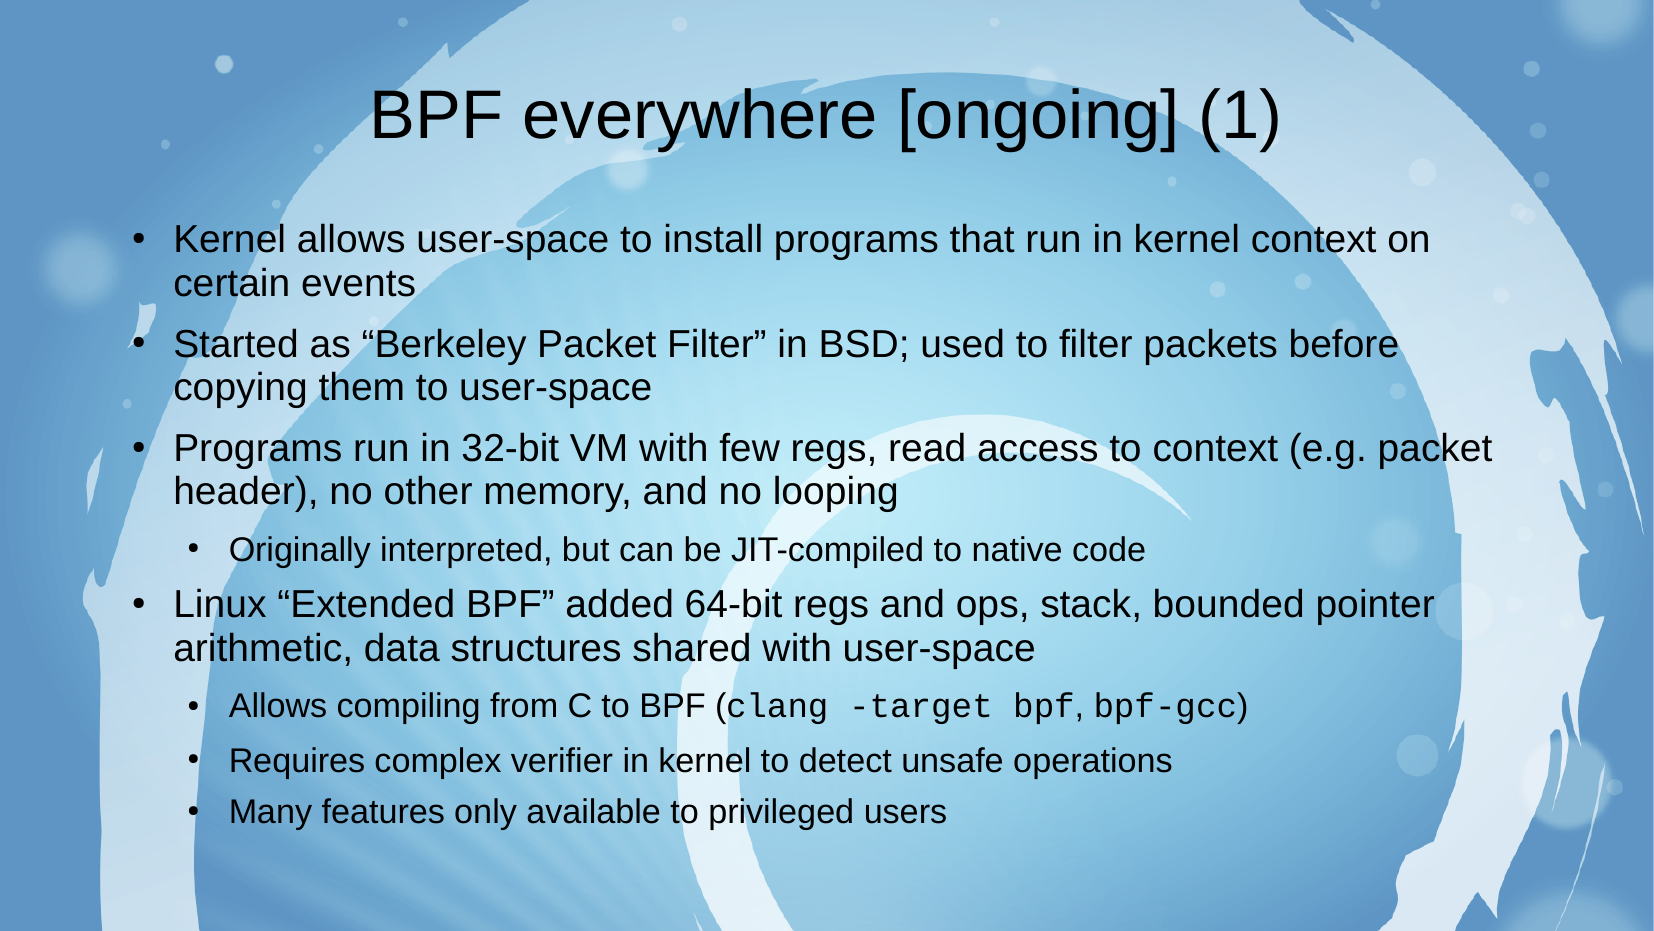

# BPF everywhere [ongoing] (1)
Kernel allows user-space to install programs that run in kernel context on certain events
Started as “Berkeley Packet Filter” in BSD; used to filter packets before copying them to user-space
Programs run in 32-bit VM with few regs, read access to context (e.g. packet header), no other memory, and no looping
Originally interpreted, but can be JIT-compiled to native code
Linux “Extended BPF” added 64-bit regs and ops, stack, bounded pointer arithmetic, data structures shared with user-space
Allows compiling from C to BPF (clang -target bpf, bpf-gcc)
Requires complex verifier in kernel to detect unsafe operations
Many features only available to privileged users